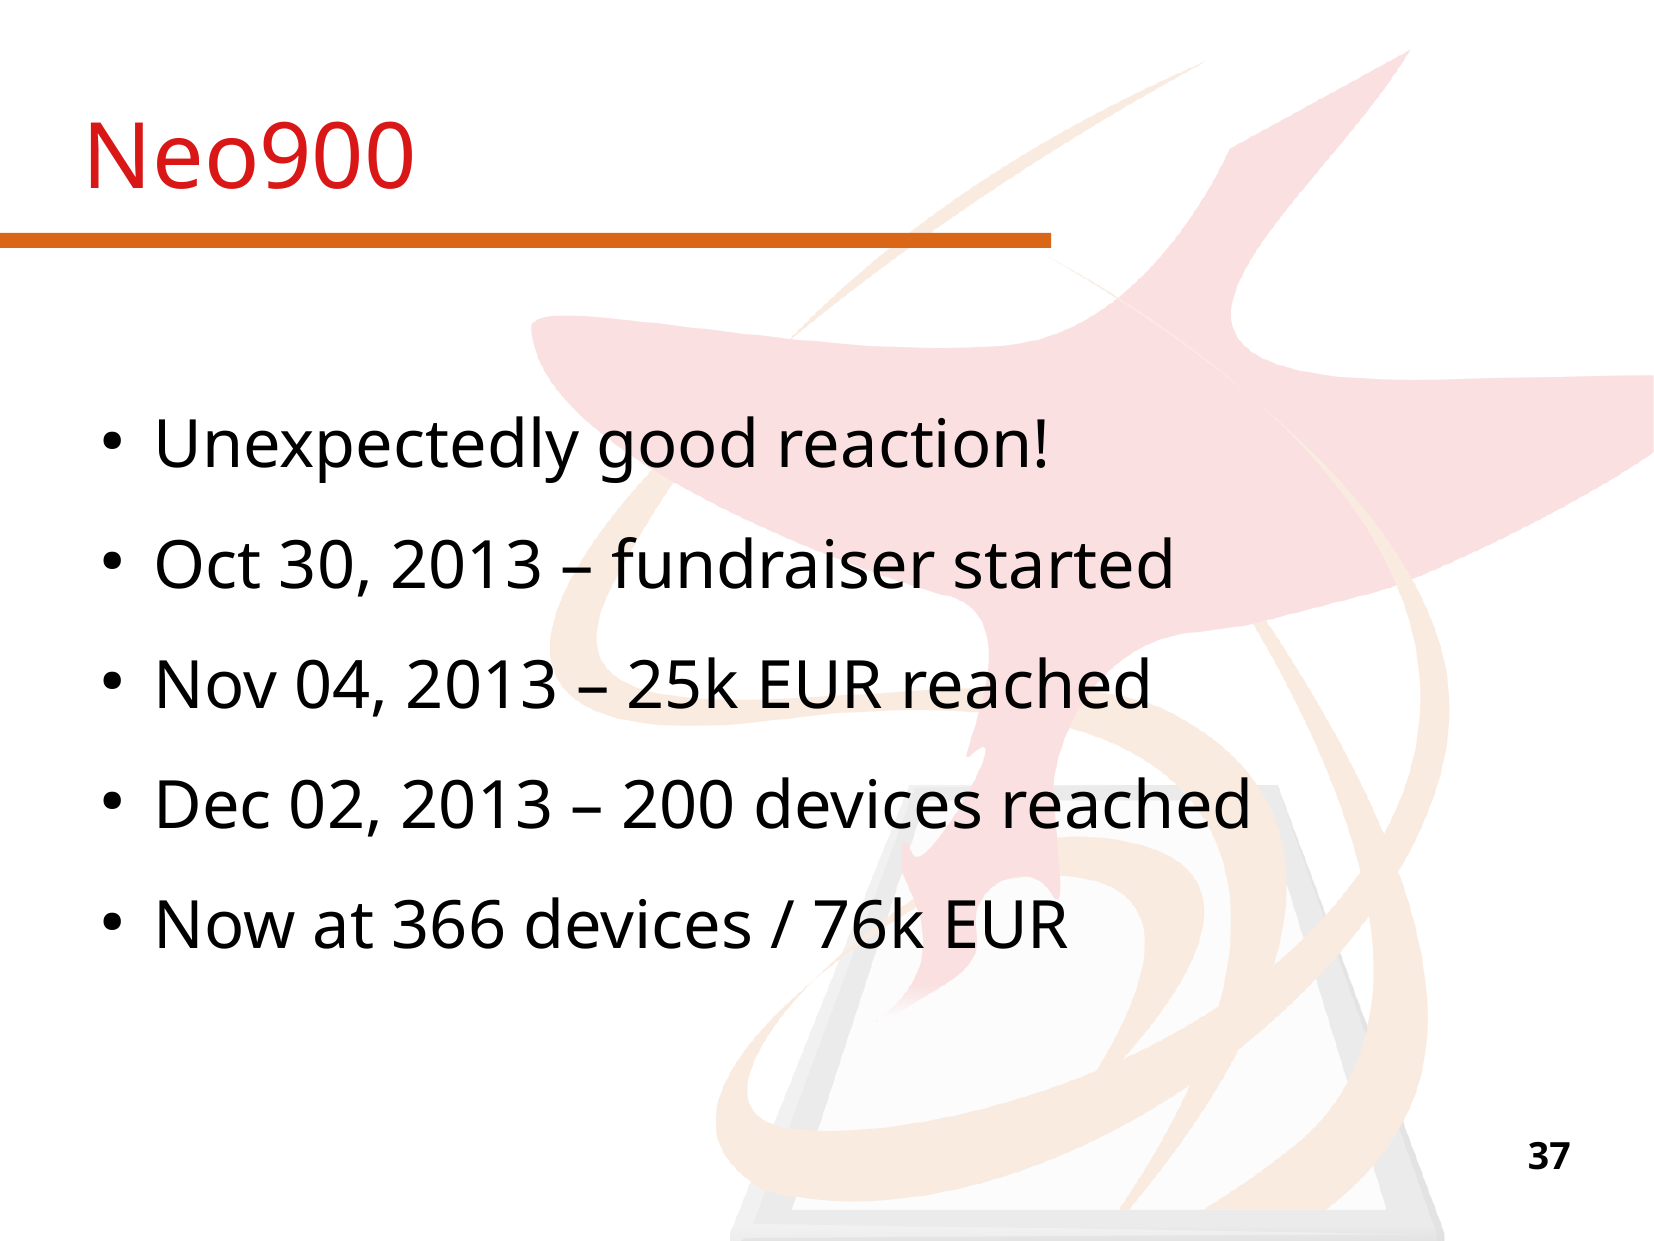

# Neo900
Unexpectedly good reaction!
Oct 30, 2013 – fundraiser started
Nov 04, 2013 – 25k EUR reached
Dec 02, 2013 – 200 devices reached
Now at 366 devices / 76k EUR
37